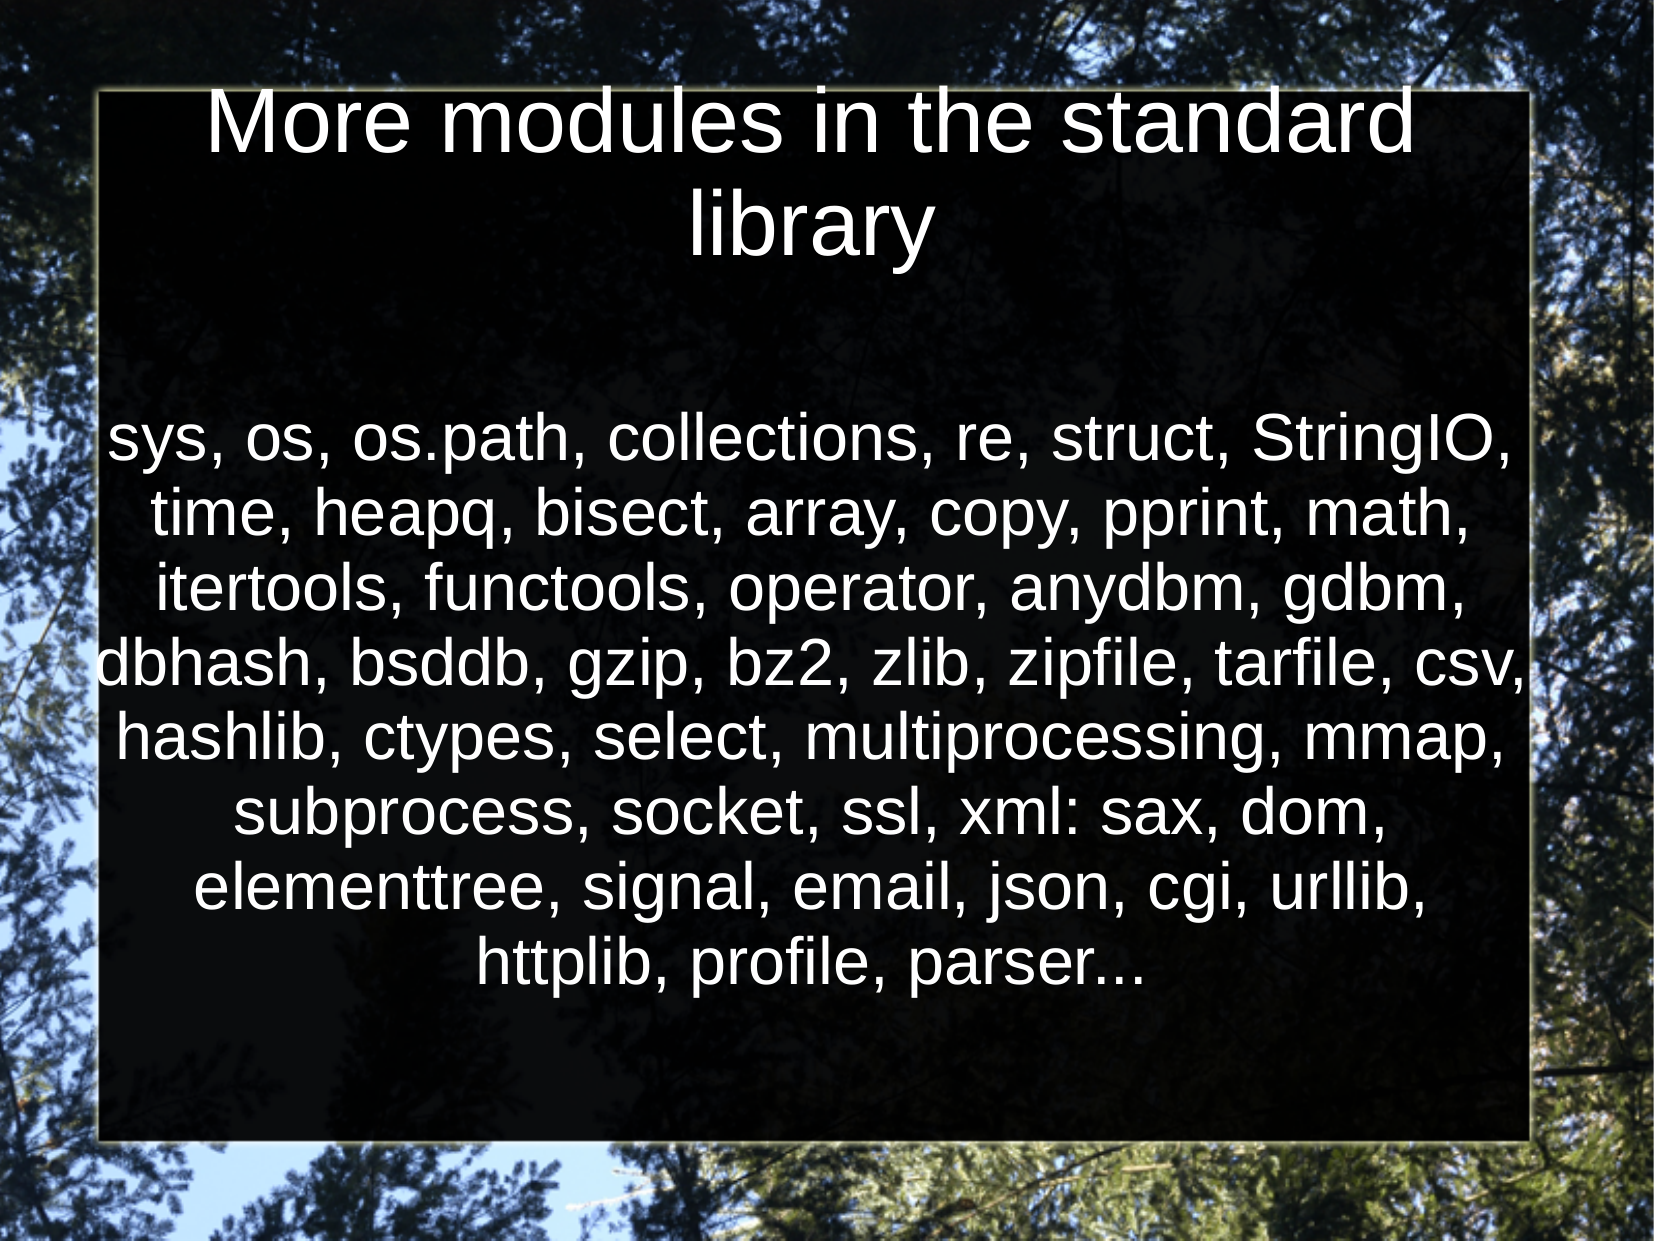

# More modules in the standard library
sys, os, os.path, collections, re, struct, StringIO, time, heapq, bisect, array, copy, pprint, math, itertools, functools, operator, anydbm, gdbm, dbhash, bsddb, gzip, bz2, zlib, zipfile, tarfile, csv, hashlib, ctypes, select, multiprocessing, mmap, subprocess, socket, ssl, xml: sax, dom, elementtree, signal, email, json, cgi, urllib, httplib, profile, parser...